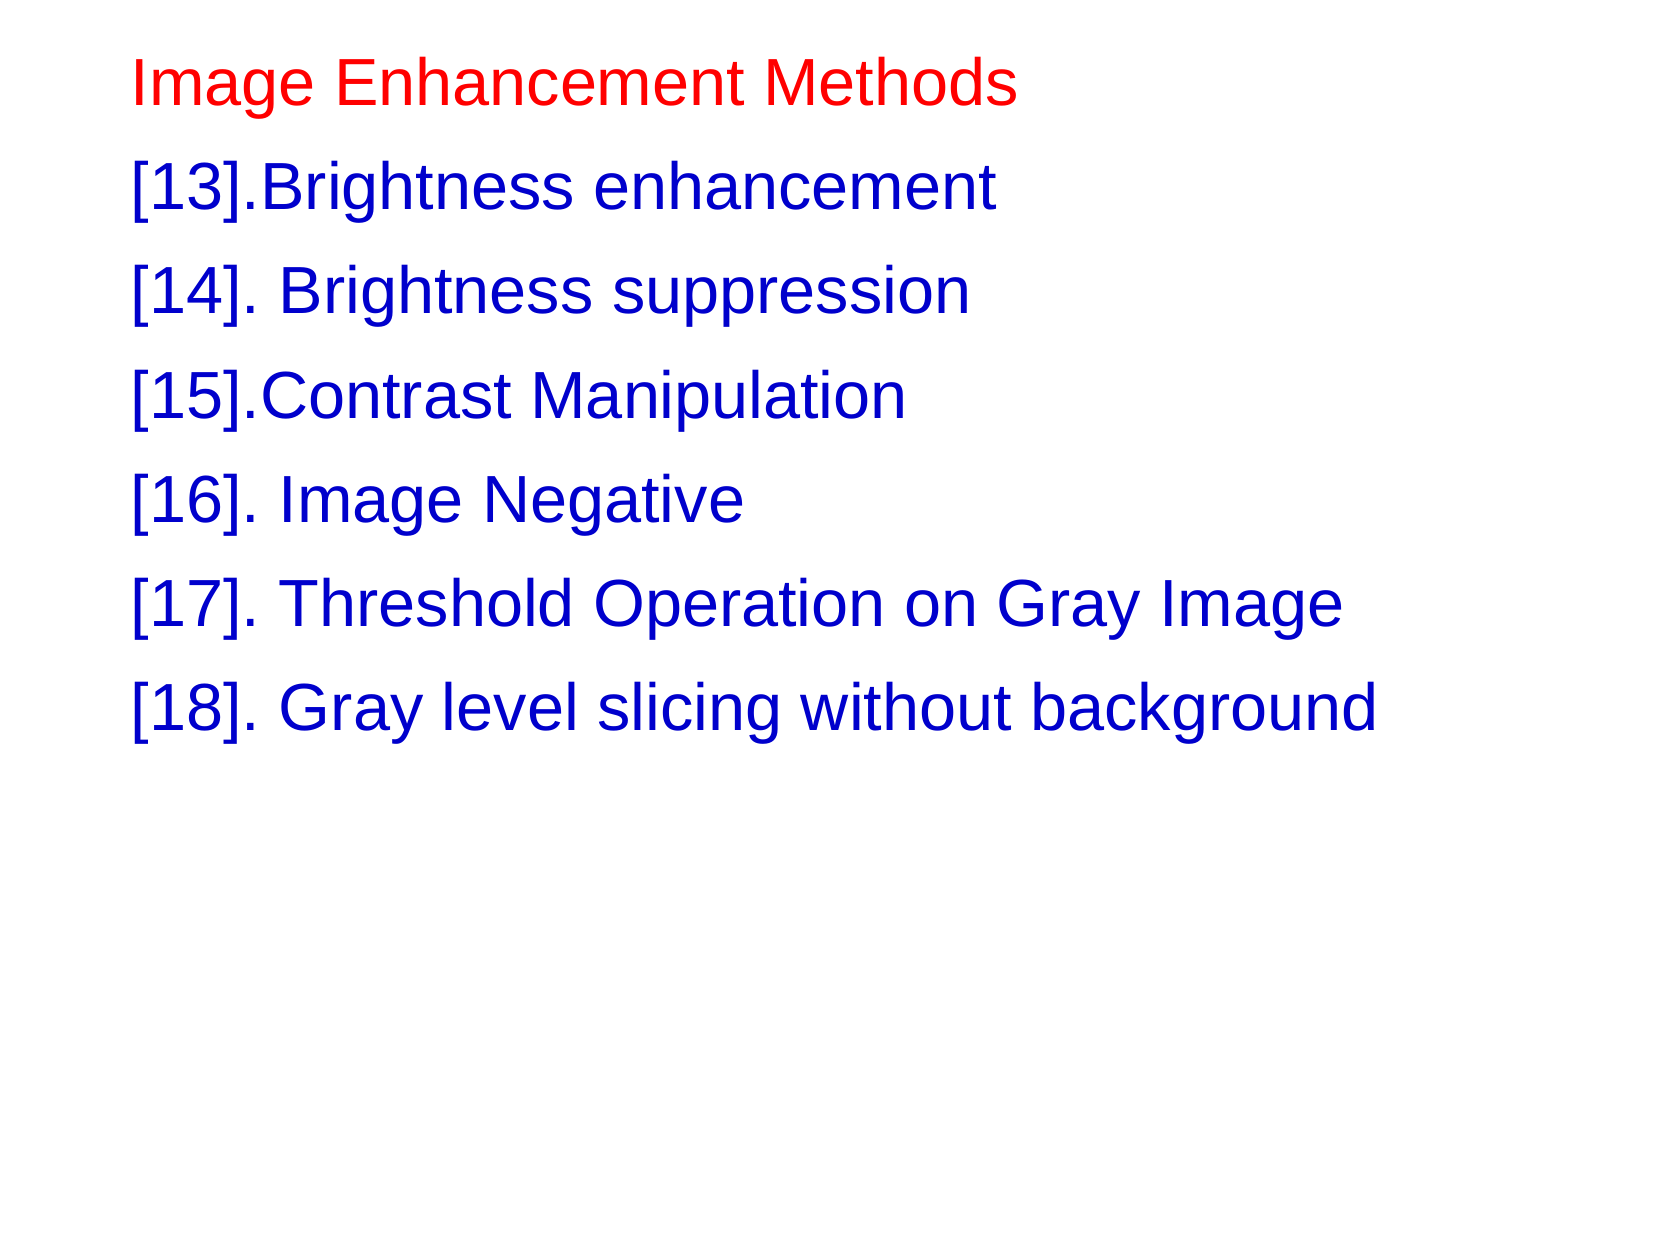

# Image Enhancement Methods
[13].Brightness enhancement
[14]. Brightness suppression
[15].Contrast Manipulation
[16]. Image Negative
[17]. Threshold Operation on Gray Image
[18]. Gray level slicing without background